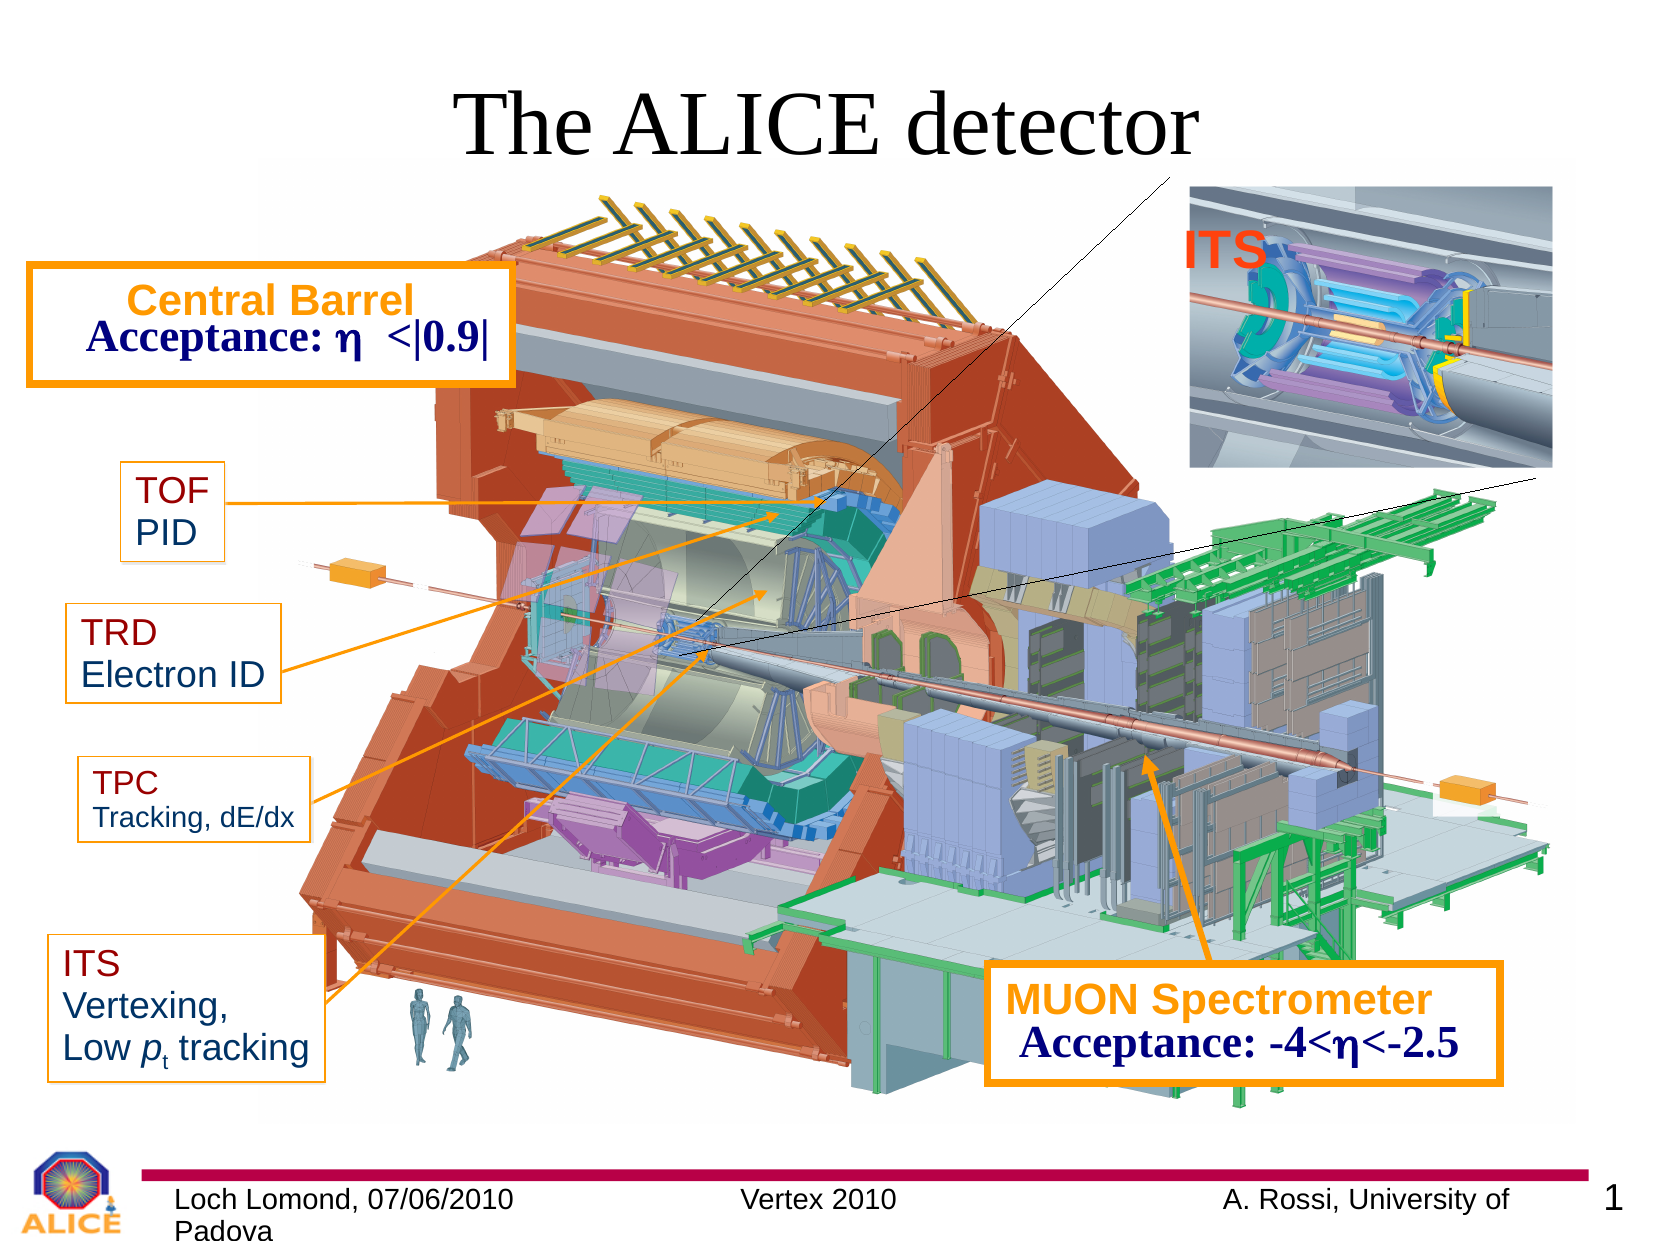

# The ALICE detector
ITS
Central Barrel
Acceptance: h <|0.9|
TOF
PID
TRD
Electron ID
TPC
Tracking, dE/dx
ITS
Vertexing,
Low pt tracking
MUON Spectrometer
Acceptance: -4<h<-2.5
Loch Lomond, 07/06/2010 		 Vertex 2010 		 A. Rossi, University of Padova
1